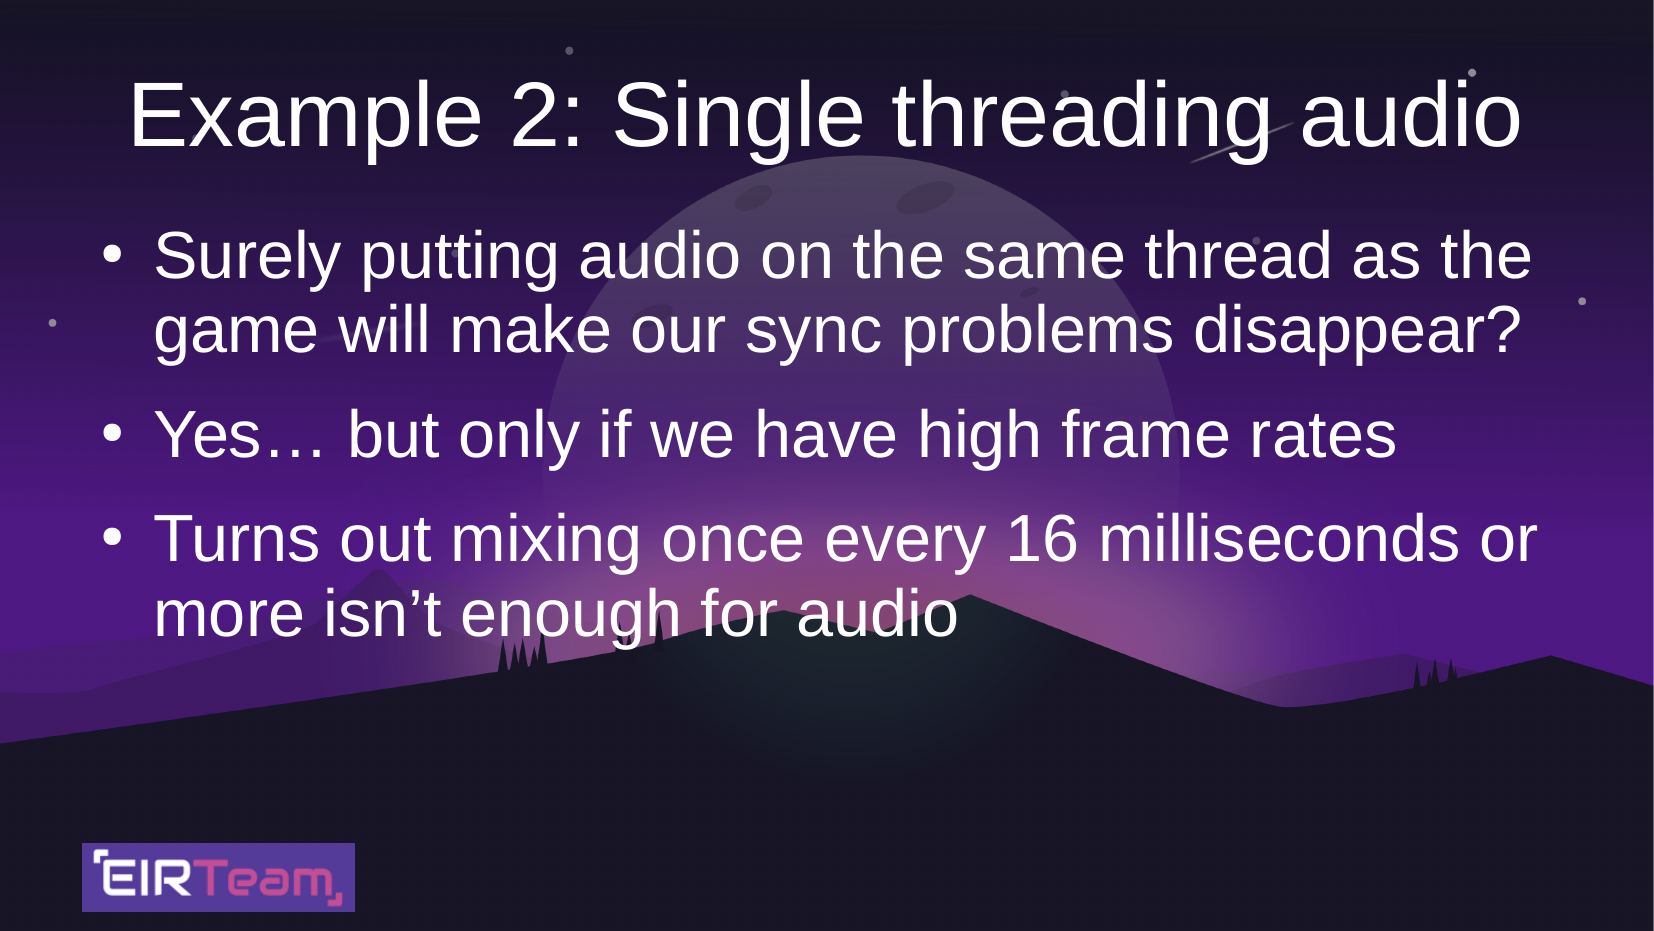

# Example 2: Single threading audio
Surely putting audio on the same thread as the game will make our sync problems disappear?
Yes… but only if we have high frame rates
Turns out mixing once every 16 milliseconds or more isn’t enough for audio